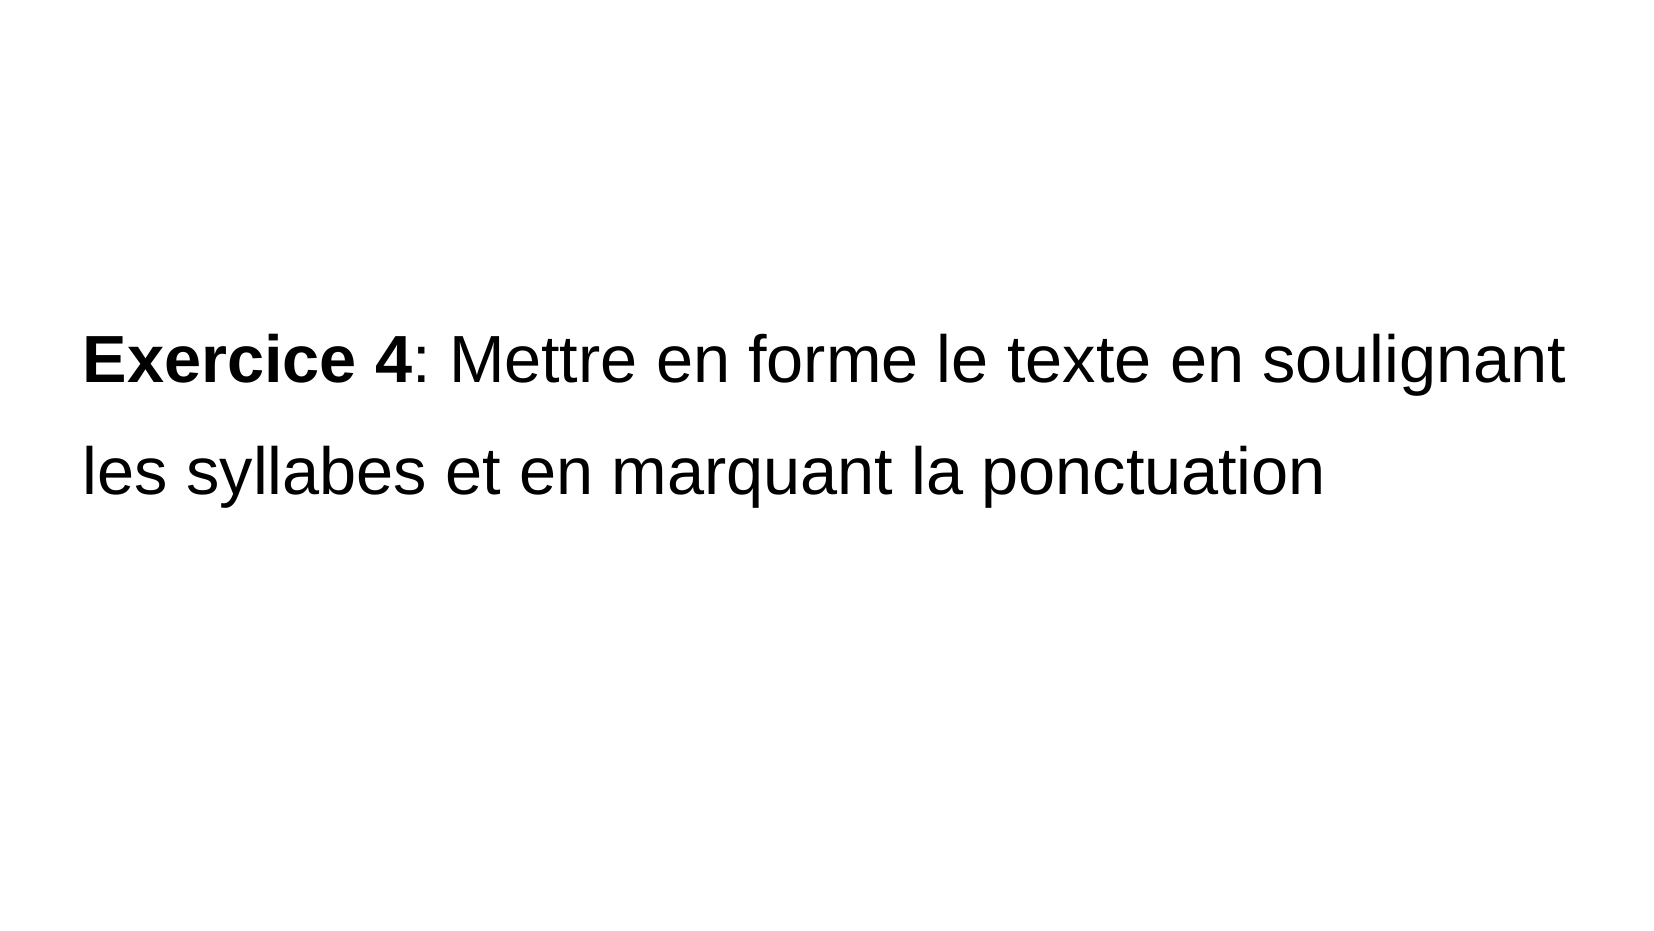

# Exercice 4: Mettre en forme le texte en soulignant les syllabes et en marquant la ponctuation